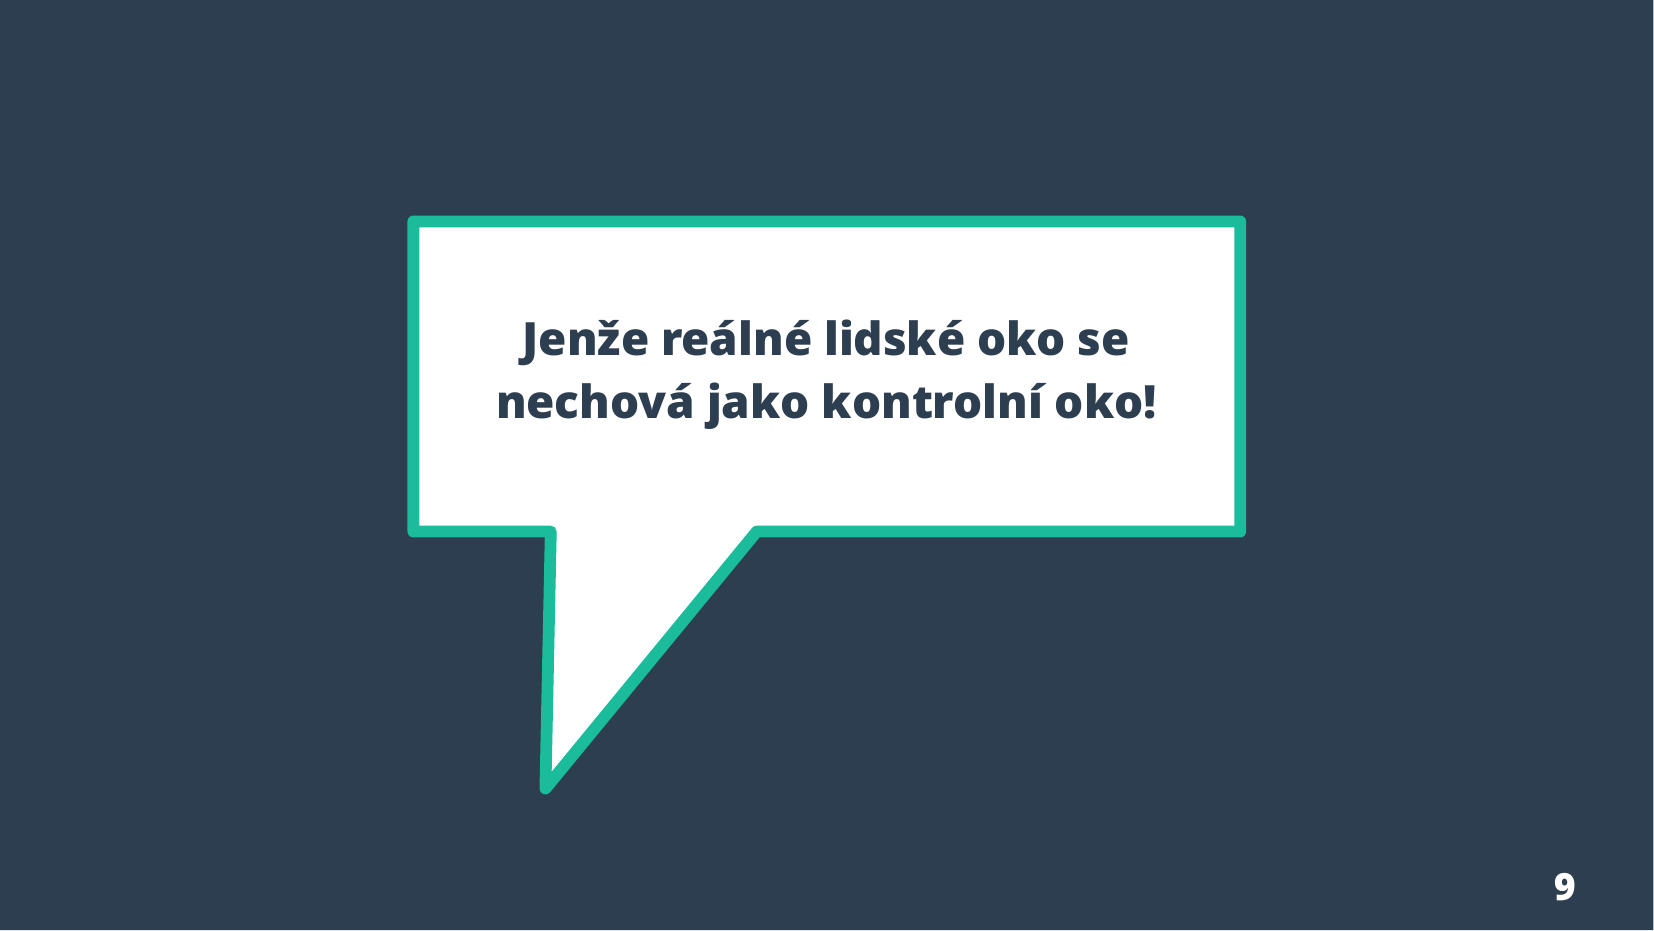

# Jenže reálné lidské oko se nechová jako kontrolní oko!
9